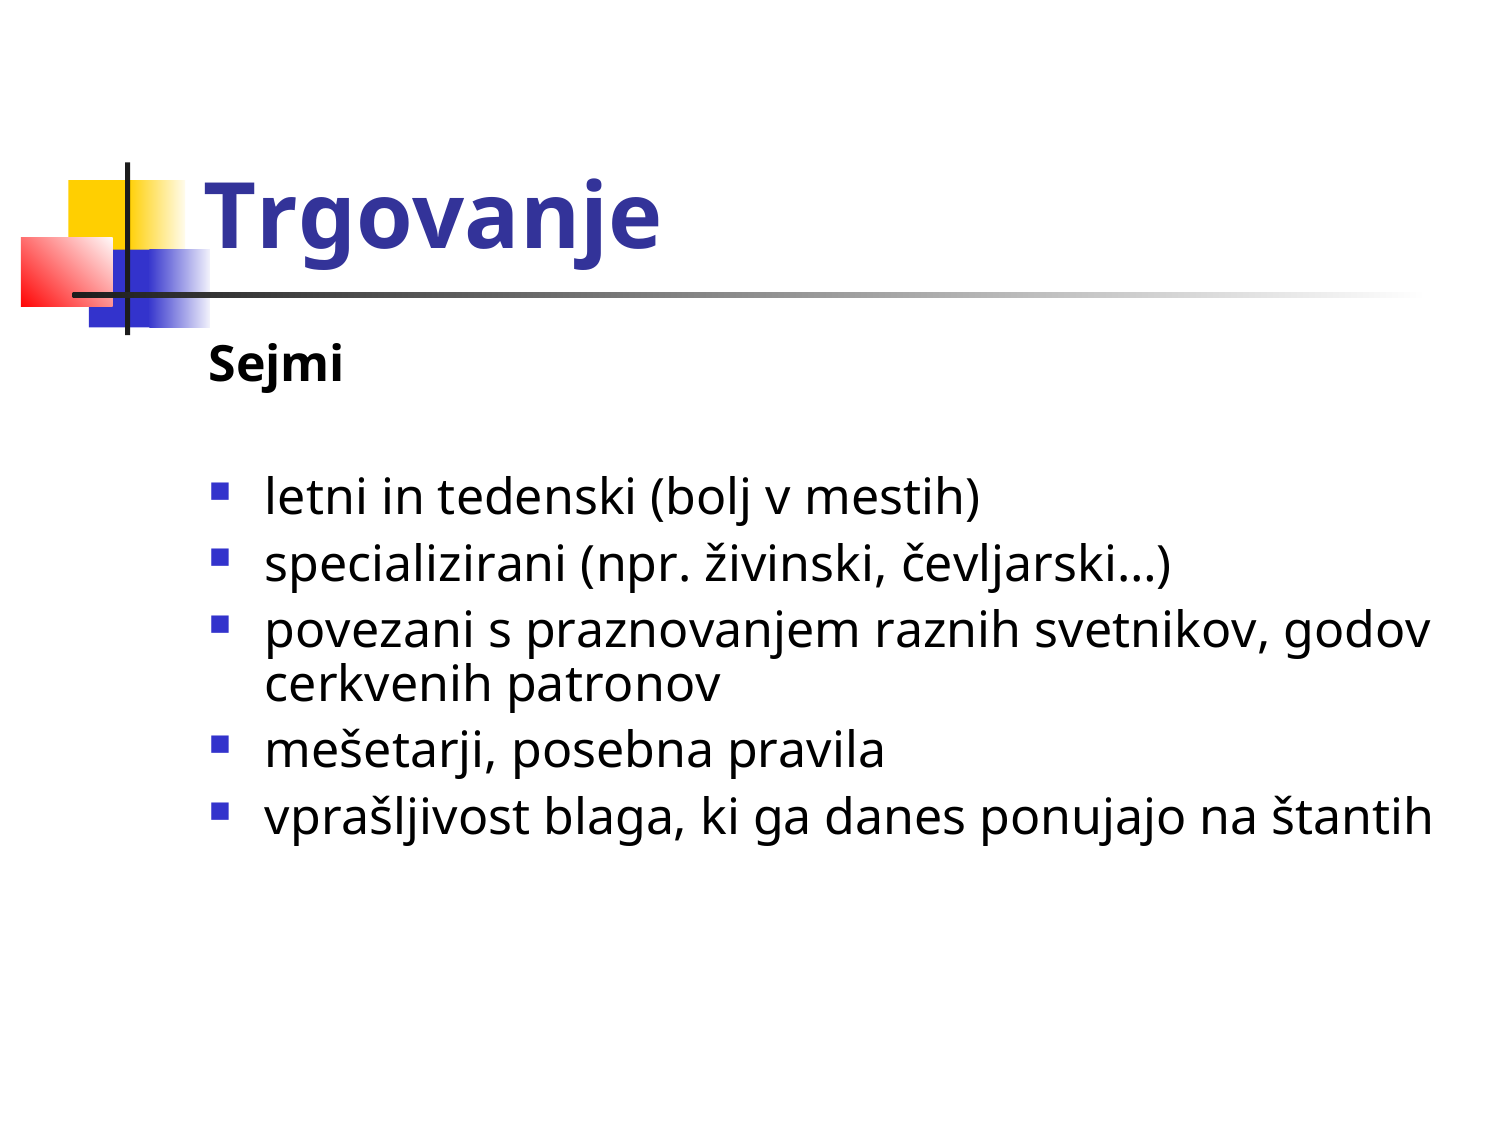

# Trgovanje
Sejmi
letni in tedenski (bolj v mestih)
specializirani (npr. živinski, čevljarski…)
povezani s praznovanjem raznih svetnikov, godov cerkvenih patronov
mešetarji, posebna pravila
vprašljivost blaga, ki ga danes ponujajo na štantih